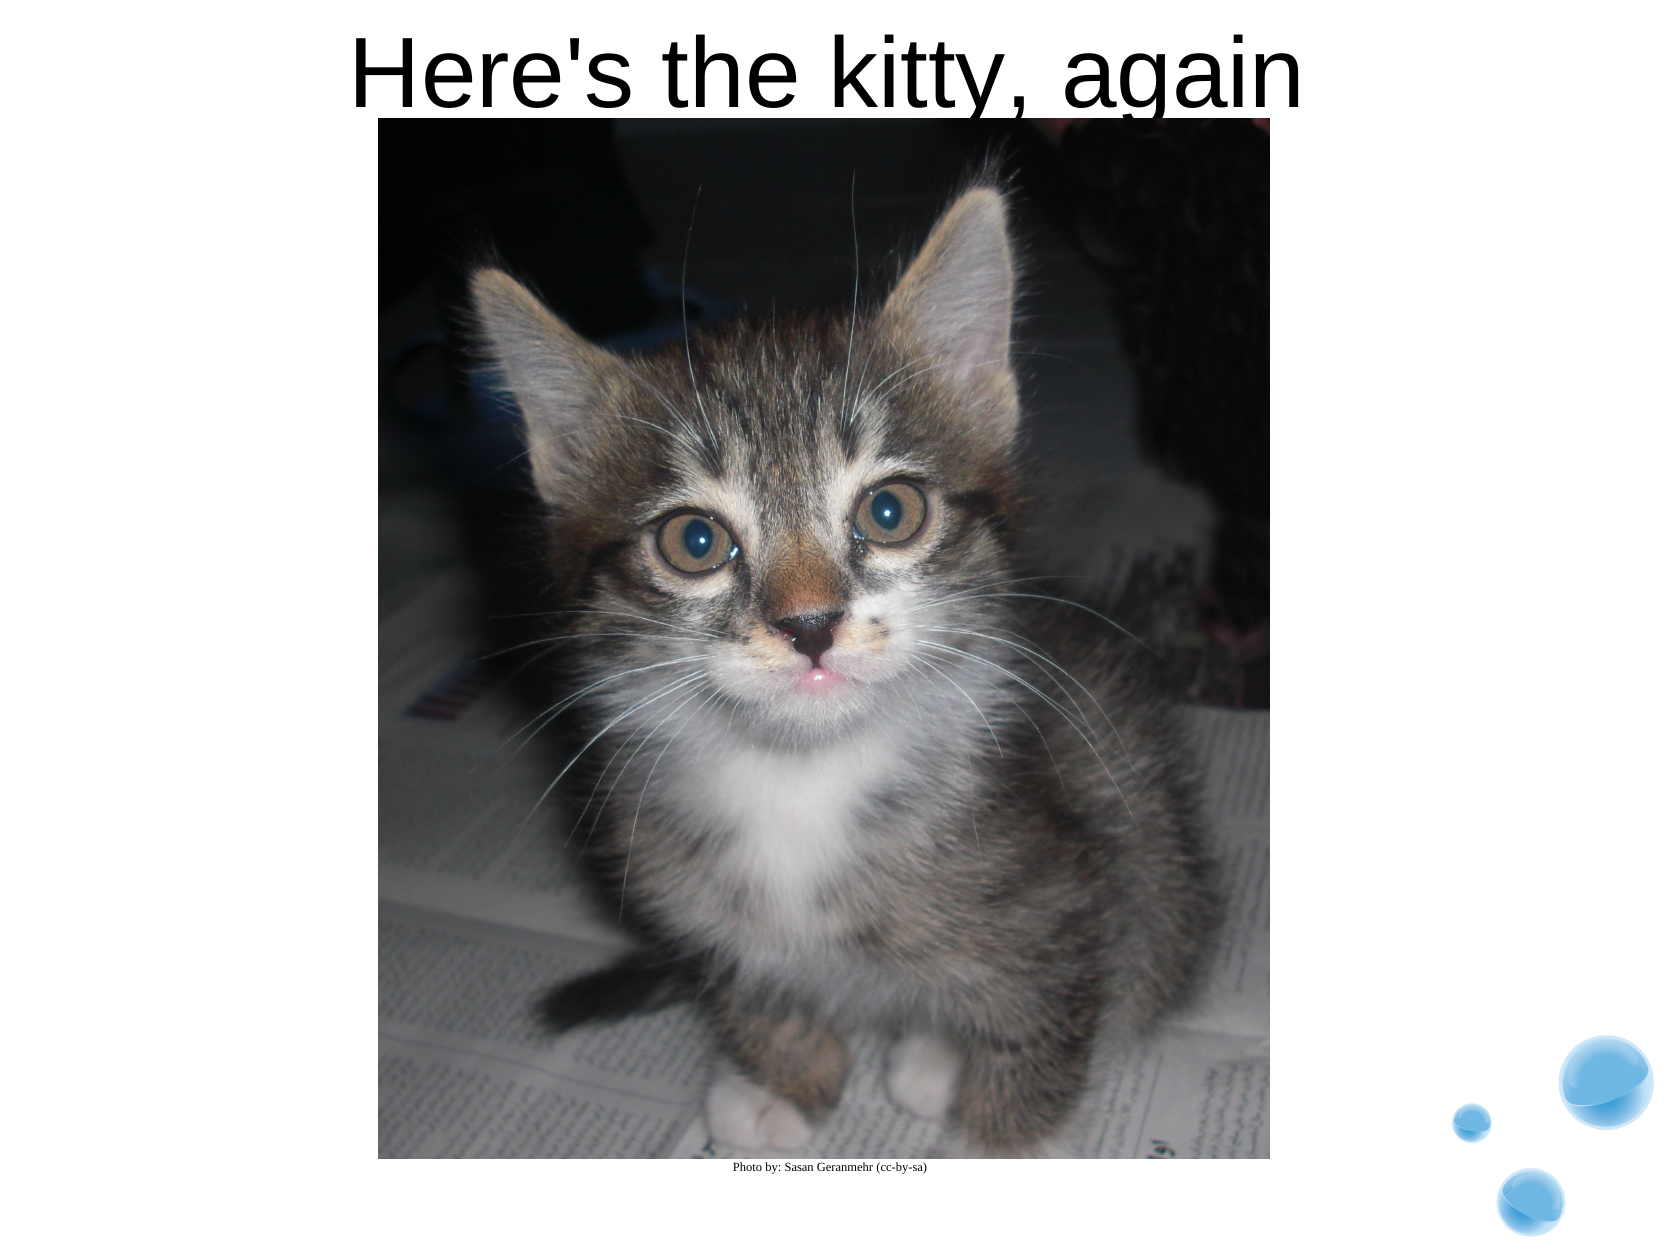

# Here's the kitty, again
Photo by: Sasan Geranmehr (cc-by-sa)